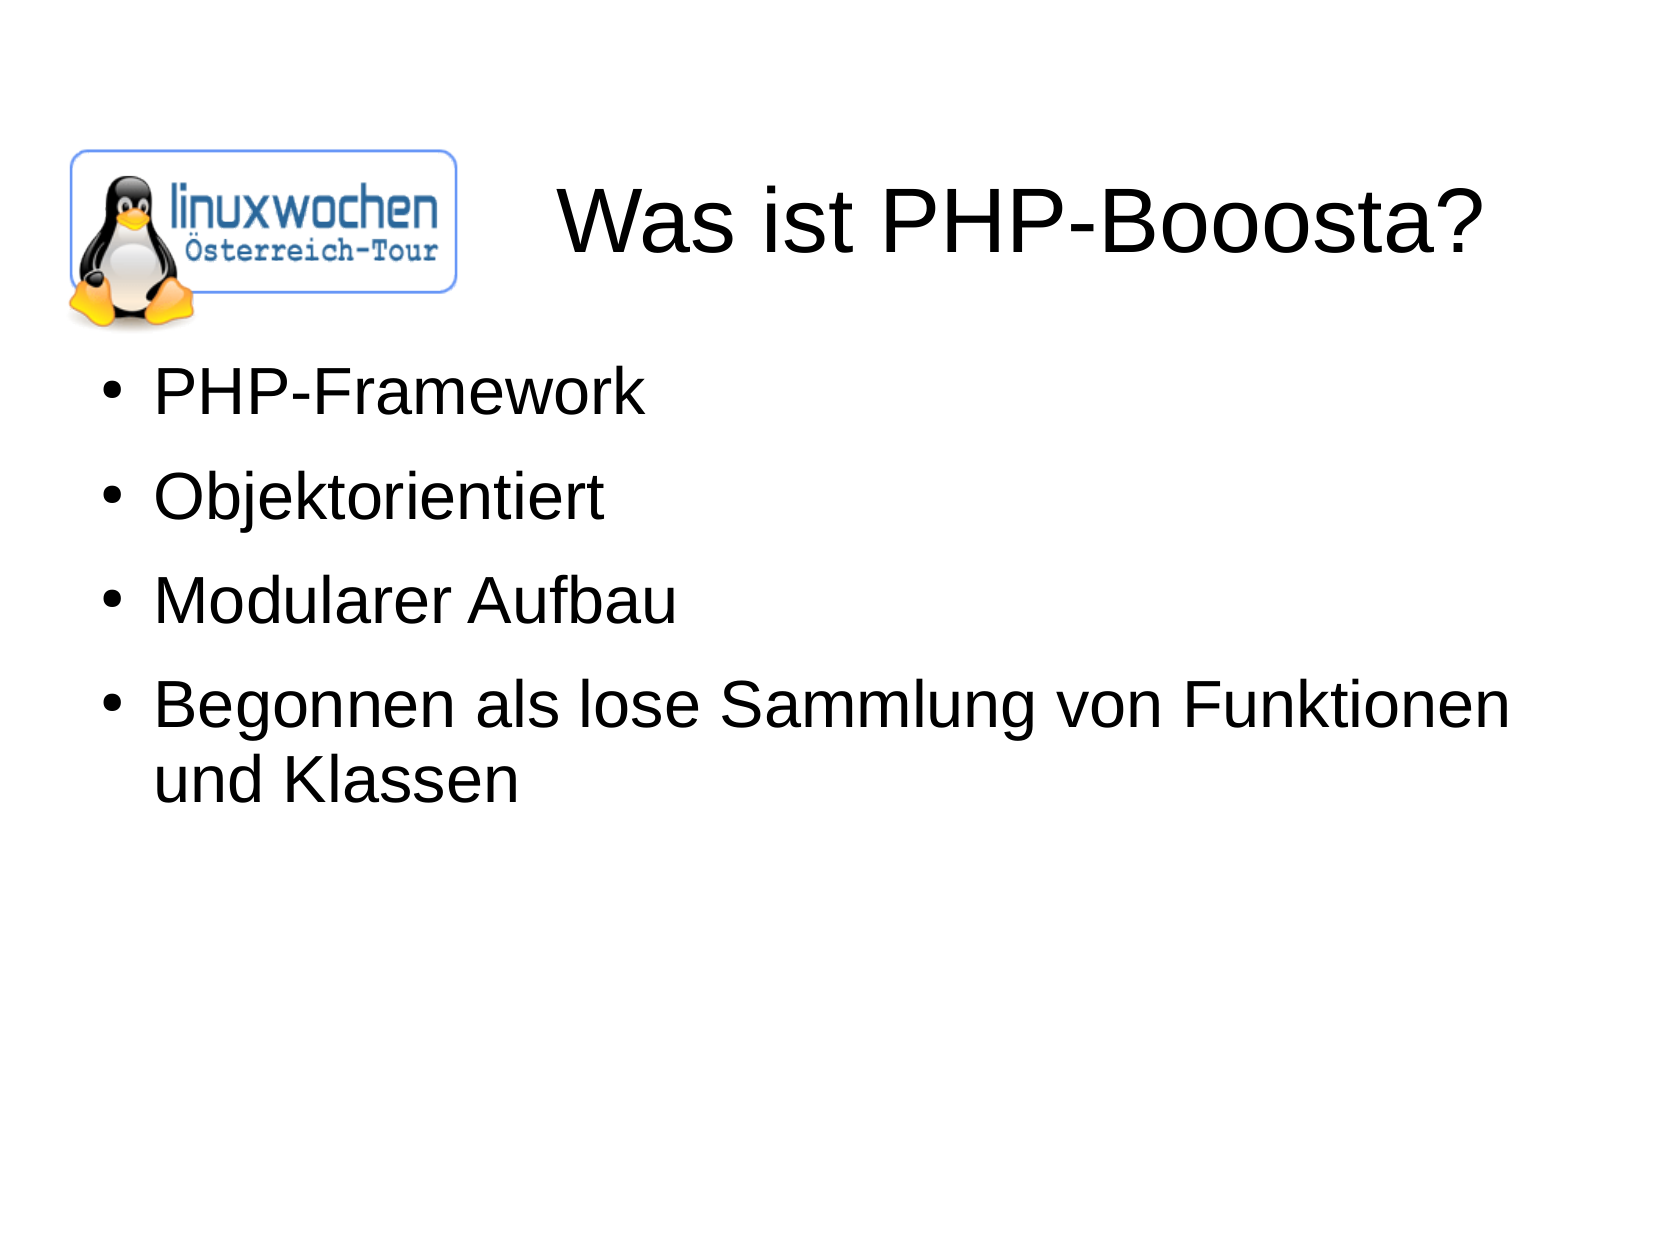

# Was ist PHP-Booosta?
PHP-Framework
Objektorientiert
Modularer Aufbau
Begonnen als lose Sammlung von Funktionen und Klassen